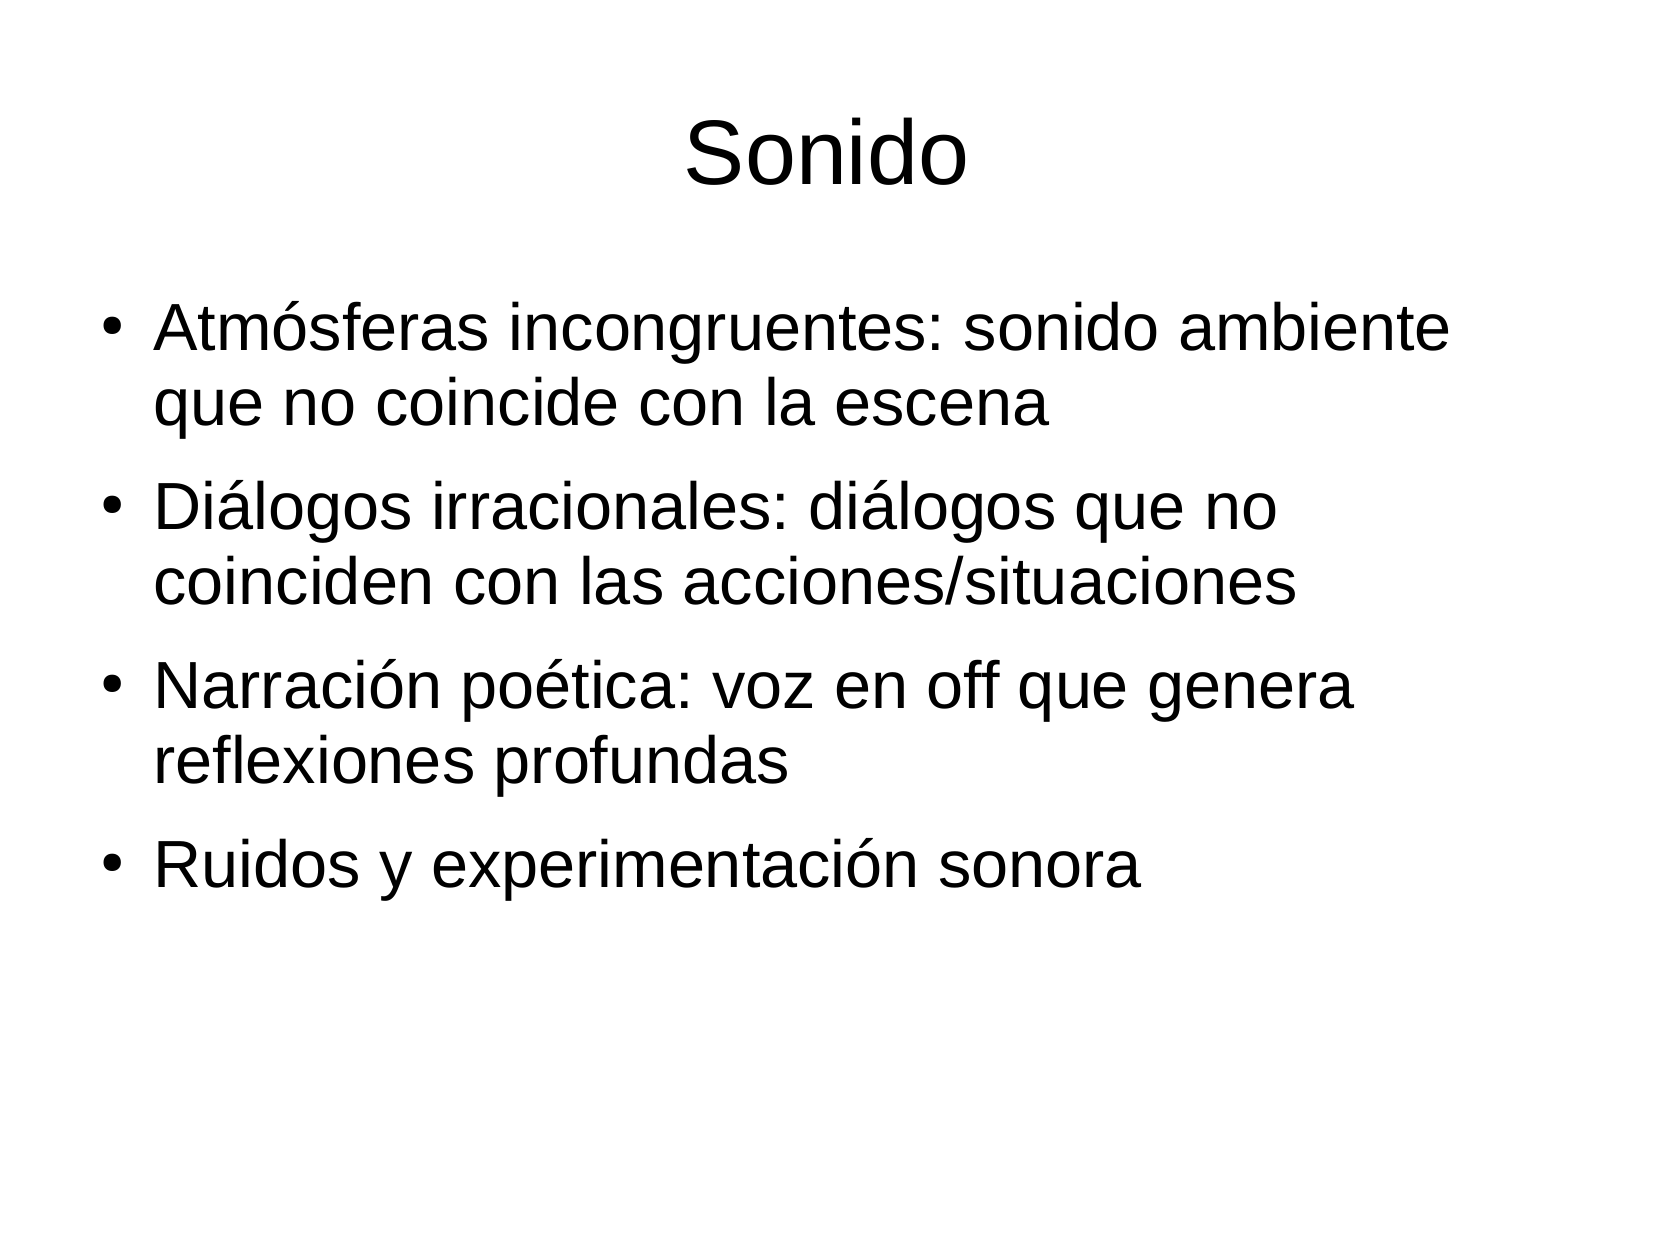

# Sonido
Atmósferas incongruentes: sonido ambiente que no coincide con la escena
Diálogos irracionales: diálogos que no coinciden con las acciones/situaciones
Narración poética: voz en off que genera reflexiones profundas
Ruidos y experimentación sonora